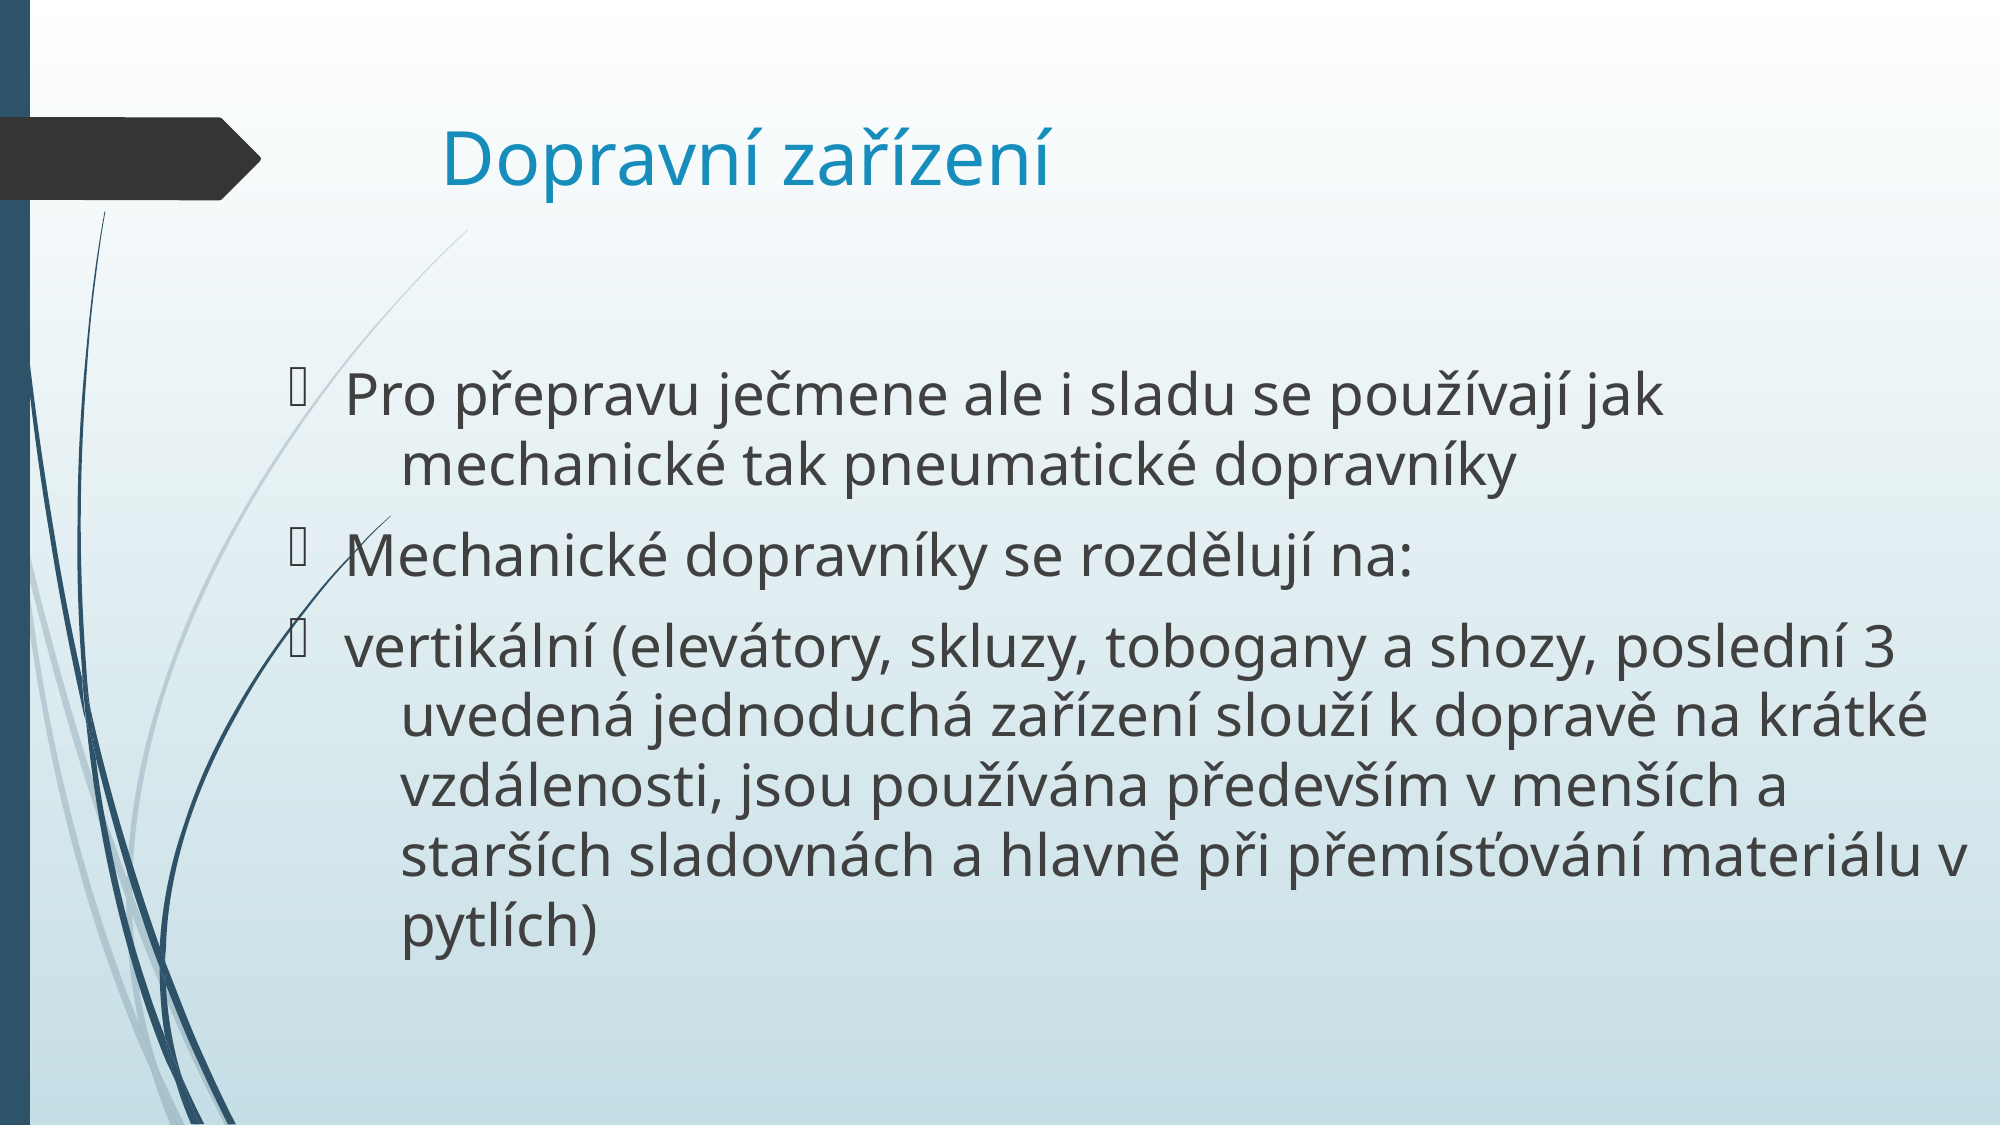

# Dopravní zařízení
Pro přepravu ječmene ale i sladu se používají jak mechanické tak pneumatické dopravníky
Mechanické dopravníky se rozdělují na:
vertikální (elevátory, skluzy, tobogany a shozy, poslední 3 uvedená jednoduchá zařízení slouží k dopravě na krátké vzdálenosti, jsou používána především v menších a starších sladovnách a hlavně při přemísťování materiálu v pytlích)